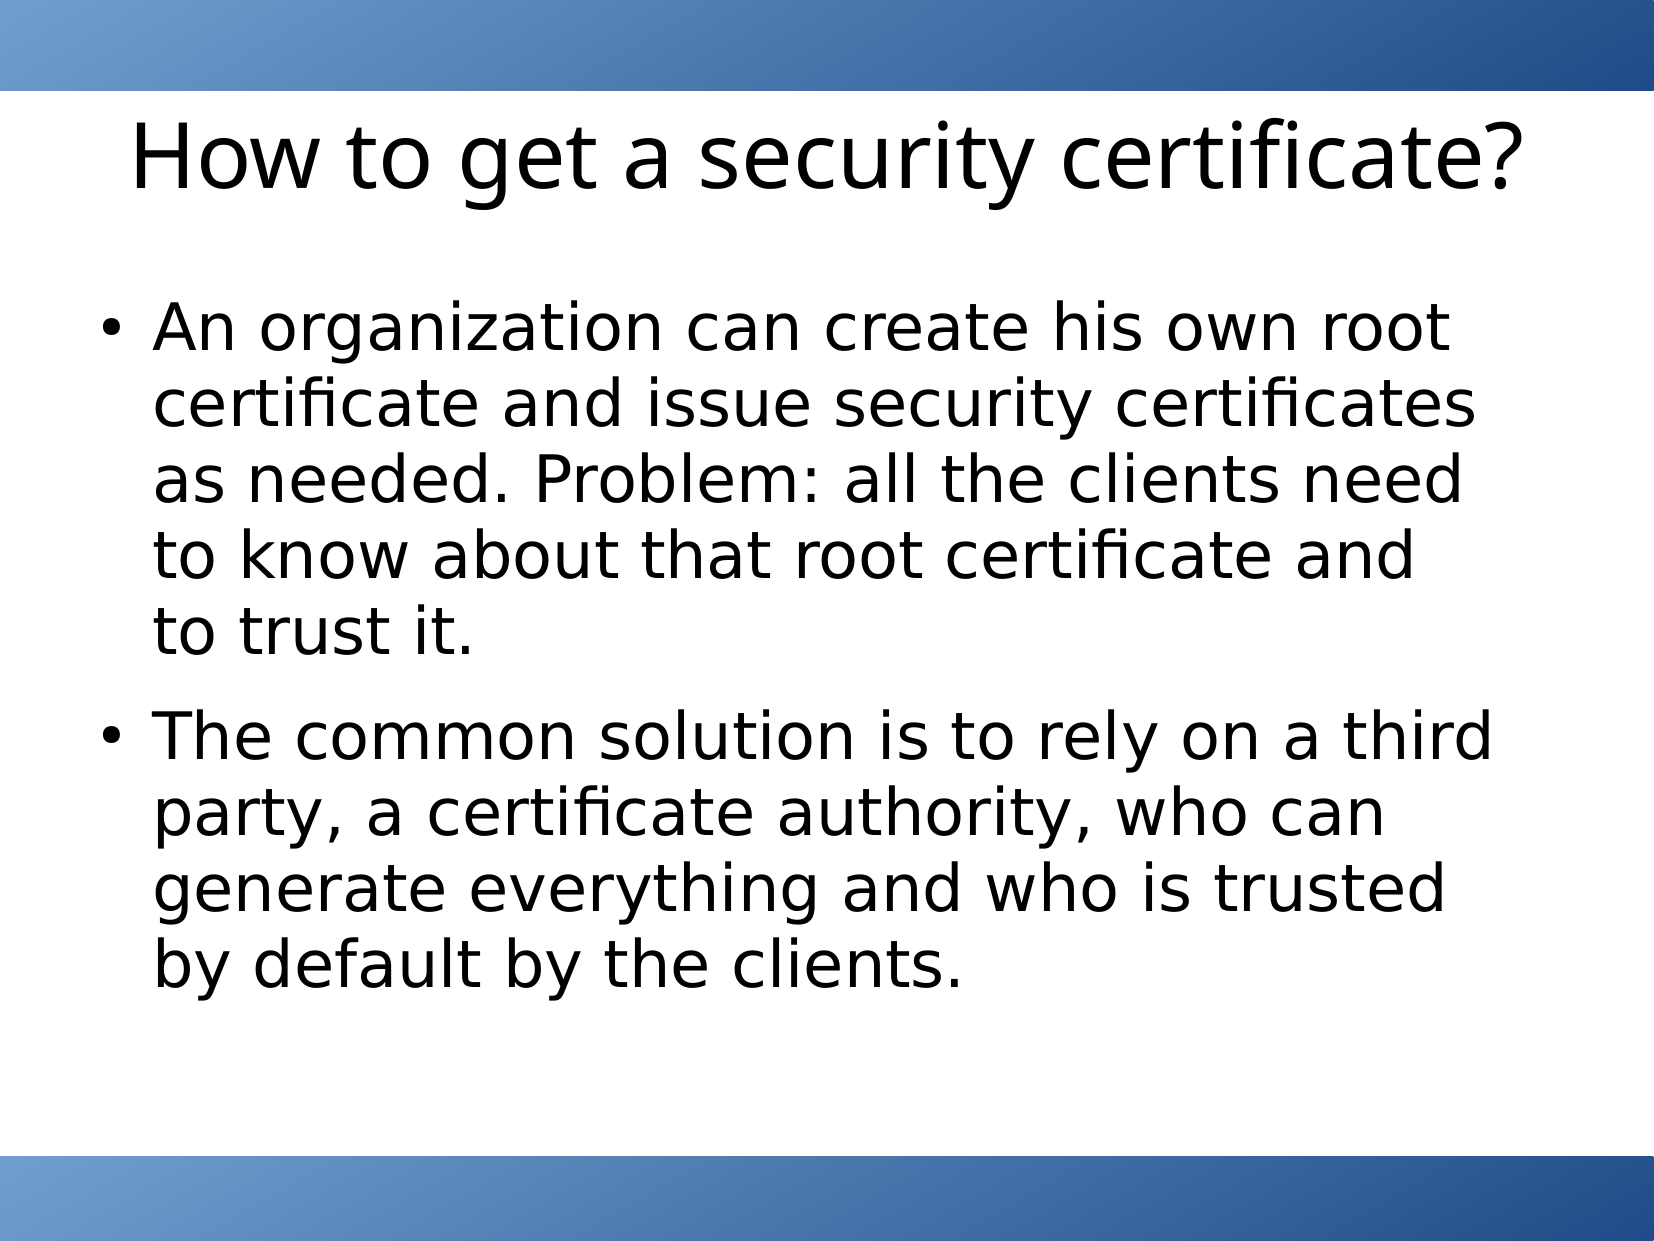

# How to get a security certificate?
An organization can create his own root certificate and issue security certificates as needed. Problem: all the clients need
to know about that root certificate and
to trust it.
The common solution is to rely on a third party, a certificate authority, who can generate everything and who is trusted
by default by the clients.